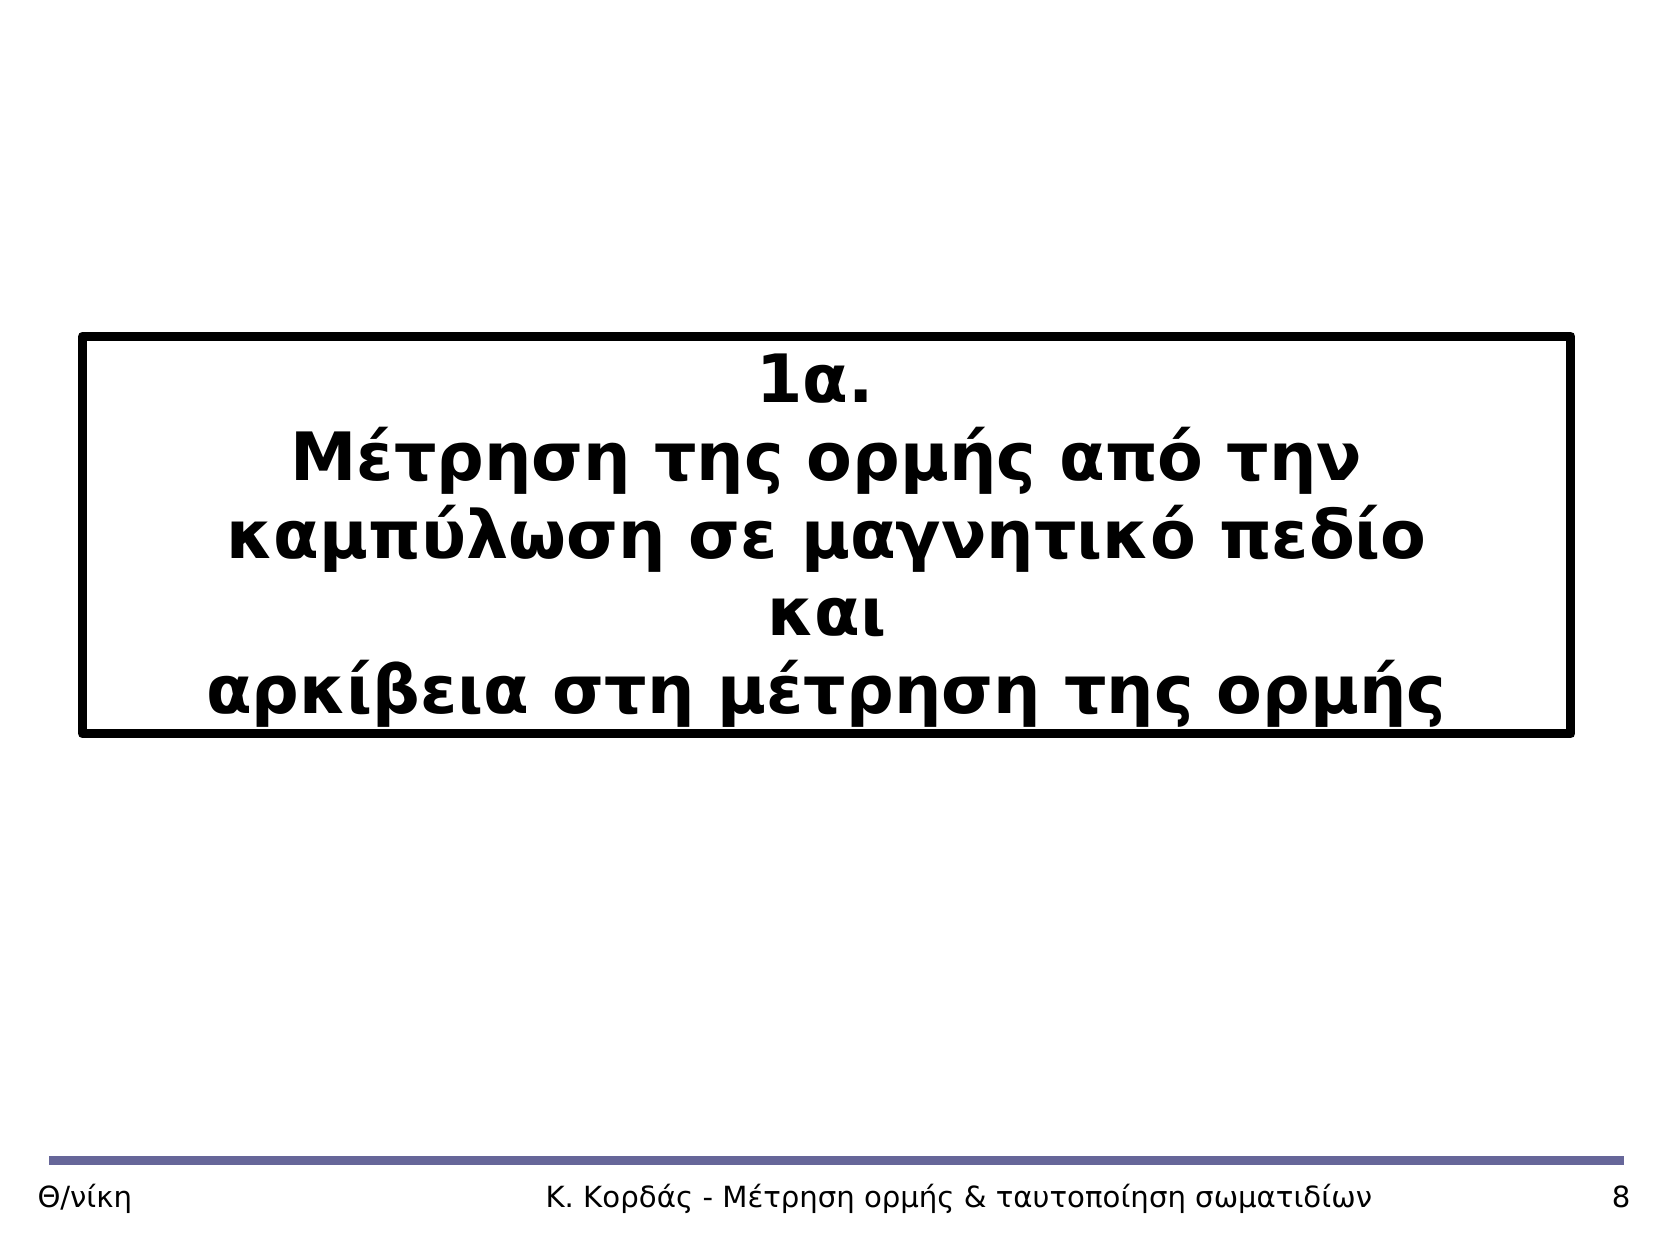

# 1α.
Μέτρηση της ορμής από την καμπύλωση σε μαγνητικό πεδίο
και
αρκίβεια στη μέτρηση της ορμής
Θ/νίκη
Κ. Κορδάς - Μέτρηση ορμής & ταυτοποίηση σωματιδίων
8